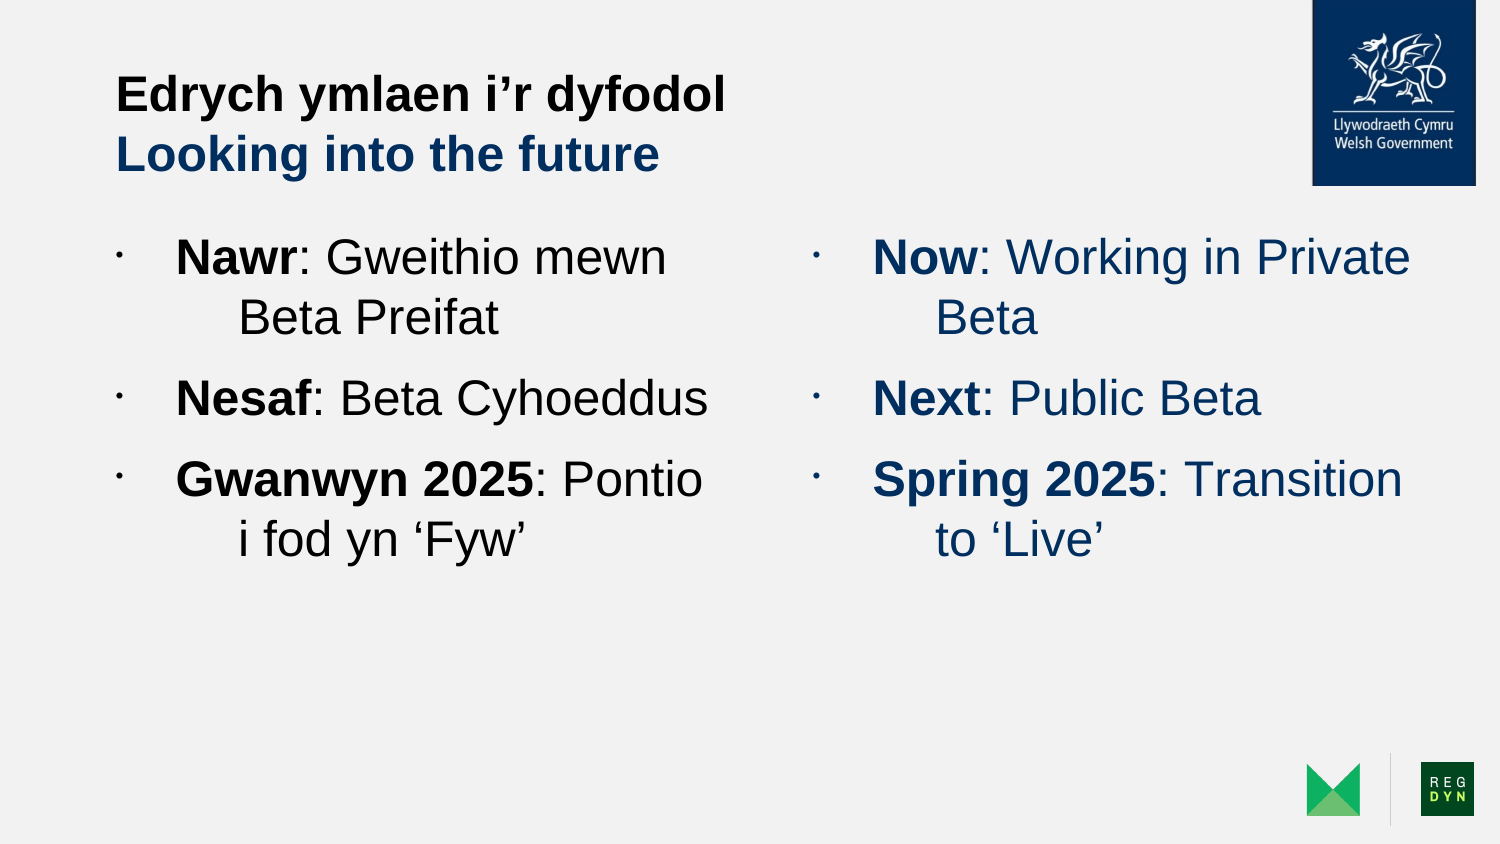

Edrych ymlaen i’r dyfodol
Looking into the future
Nawr: Gweithio mewn Beta Preifat
Nesaf: Beta Cyhoeddus
Gwanwyn 2025: Pontio i fod yn ‘Fyw’
# Now: Working in Private Beta
Next: Public Beta
Spring 2025: Transition to ‘Live’